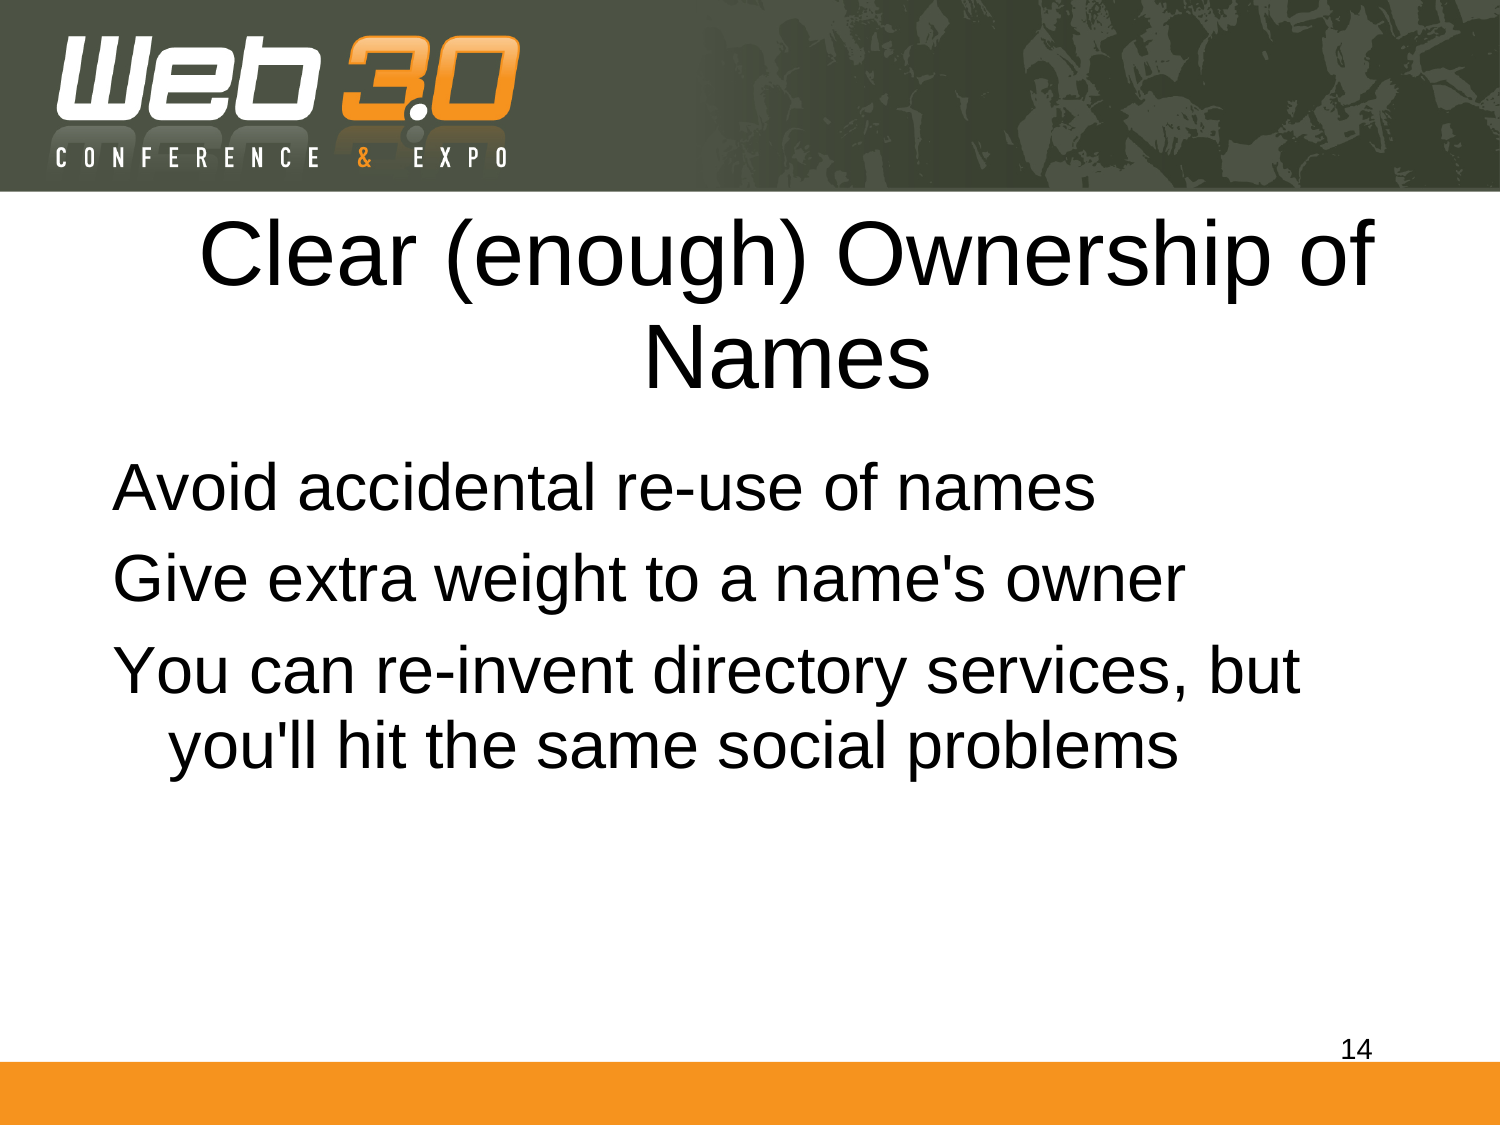

# Clear (enough) Ownership of Names
Avoid accidental re-use of names
Give extra weight to a name's owner
You can re-invent directory services, but you'll hit the same social problems
14